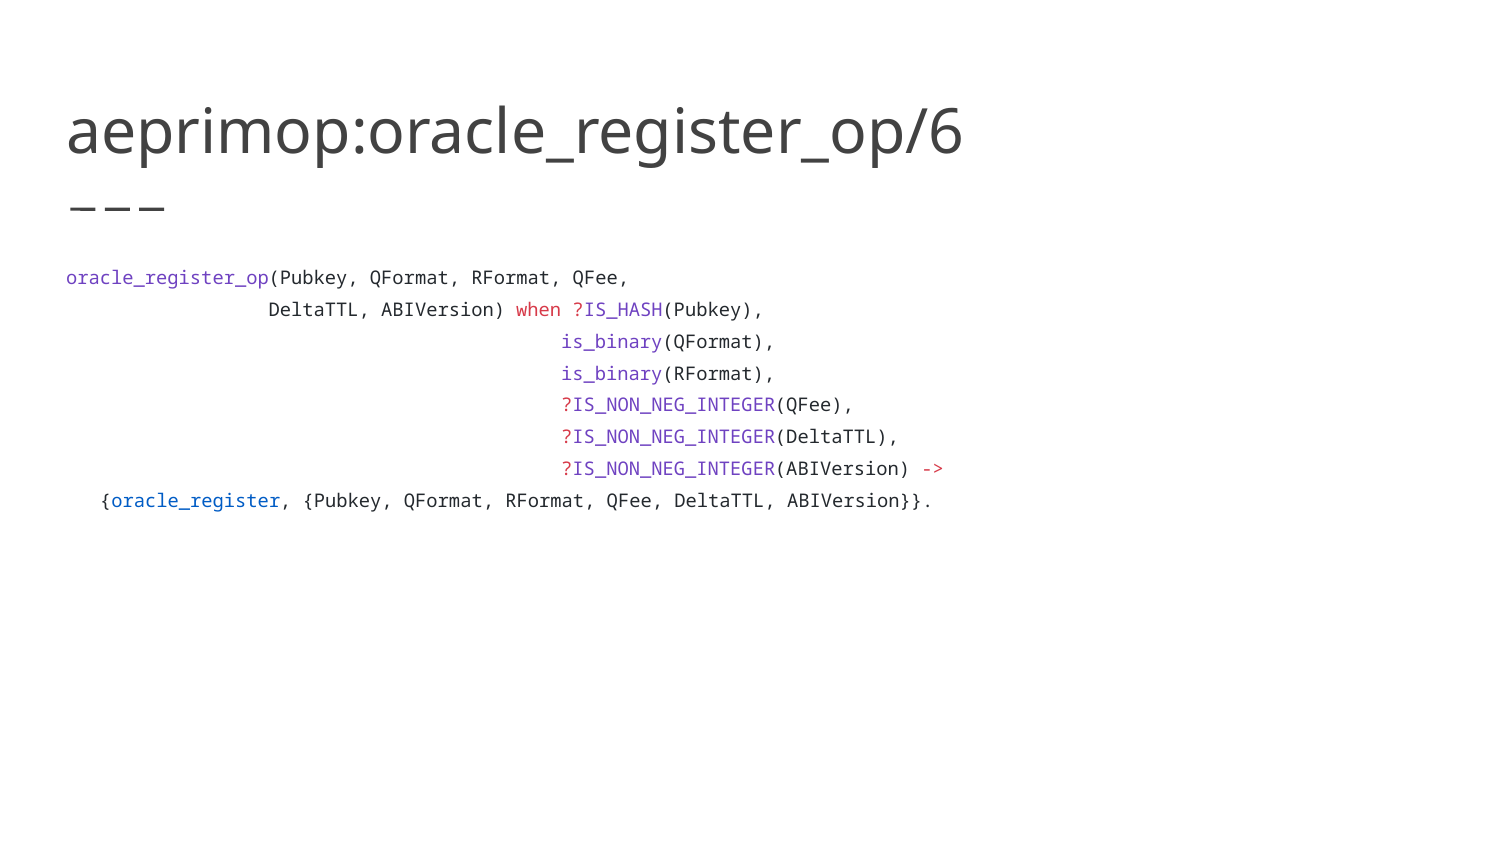

# aeprimop:oracle_register_op/6
oracle_register_op(Pubkey, QFormat, RFormat, QFee,
 DeltaTTL, ABIVersion) when ?IS_HASH(Pubkey),
 is_binary(QFormat),
 is_binary(RFormat),
 ?IS_NON_NEG_INTEGER(QFee),
 ?IS_NON_NEG_INTEGER(DeltaTTL),
 ?IS_NON_NEG_INTEGER(ABIVersion) ->
 {oracle_register, {Pubkey, QFormat, RFormat, QFee, DeltaTTL, ABIVersion}}.